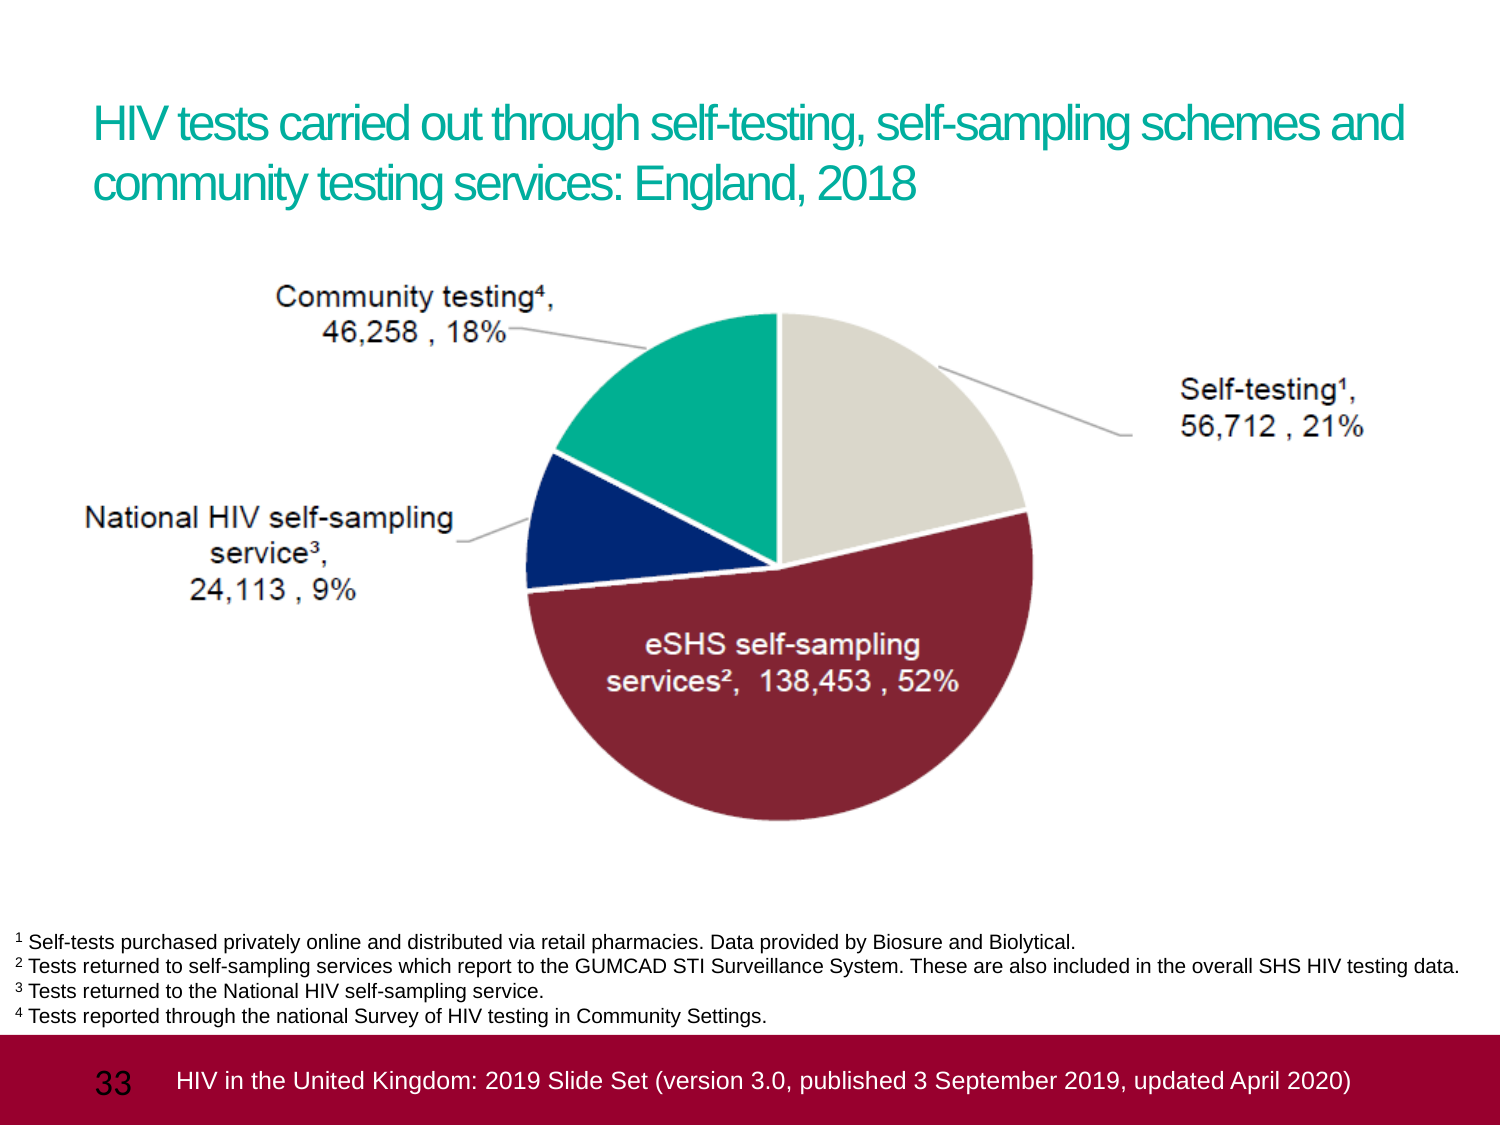

# HIV tests carried out through self-testing, self-sampling schemes and community testing services: England, 2018
1 Self-tests purchased privately online and distributed via retail pharmacies. Data provided by Biosure and Biolytical.
2 Tests returned to self-sampling services which report to the GUMCAD STI Surveillance System. These are also included in the overall SHS HIV testing data.
3 Tests returned to the National HIV self-sampling service.
4 Tests reported through the national Survey of HIV testing in Community Settings.
 1
HIV in the United Kingdom: 2019 Slide Set (version 3.0, published 3 September 2019, updated April 2020)